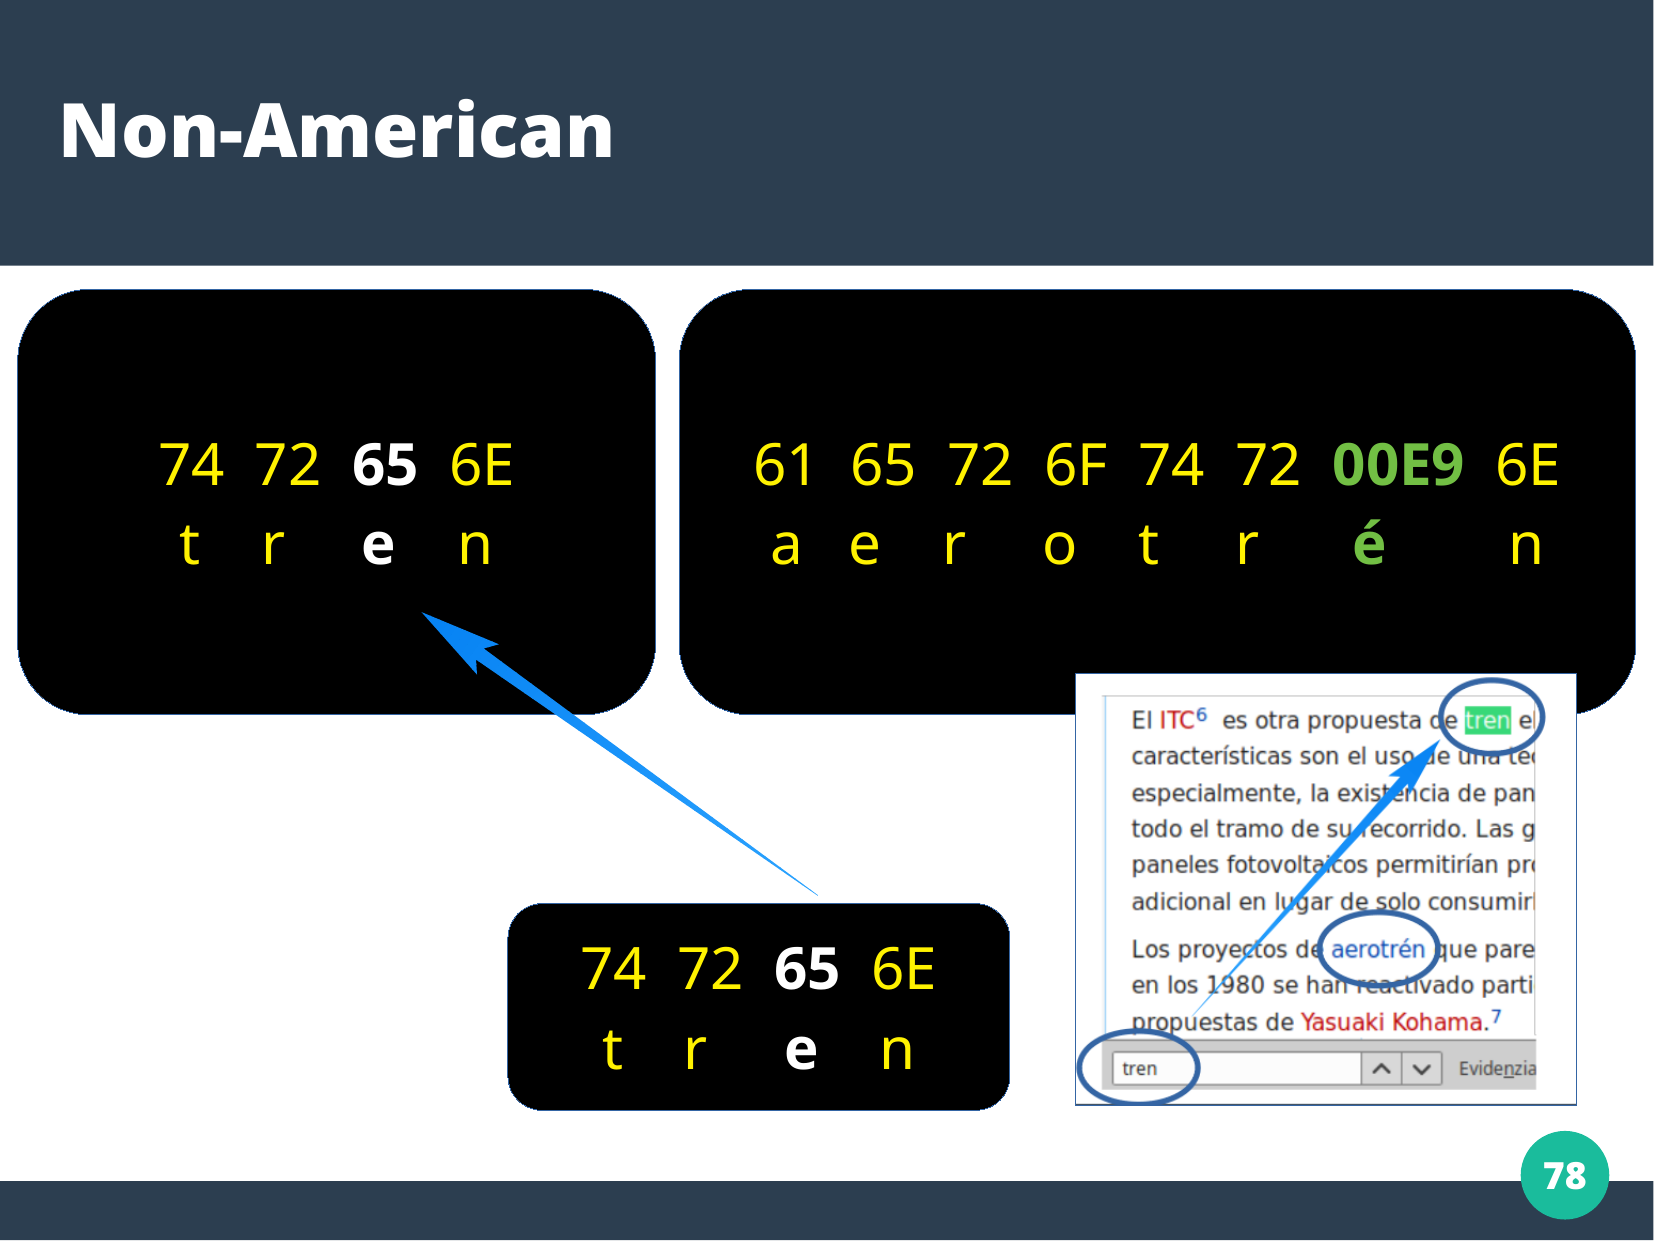

# Non-American
74 72 65 6E
t r e n
61 65 72 6F 74 72 00E9 6E
a e r o t r é n
74 72 65 6E
t r e n
78